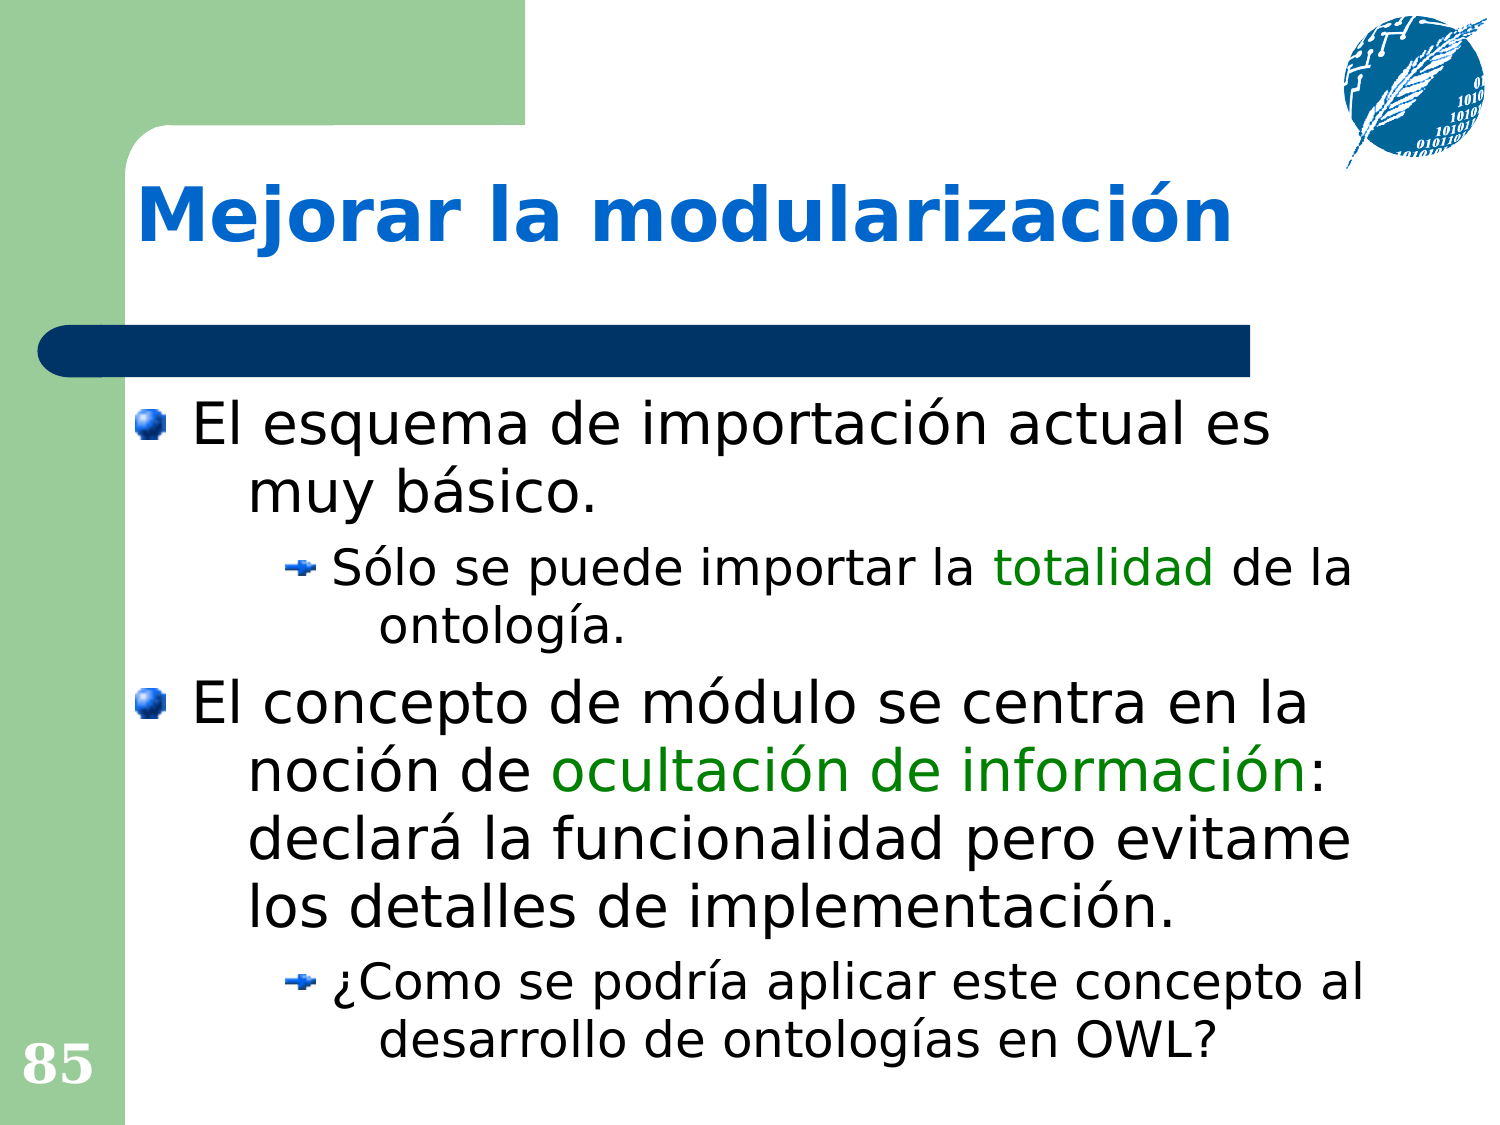

# Mejorar la modularización
El esquema de importación actual es muy básico.
Sólo se puede importar la totalidad de la ontología.
El concepto de módulo se centra en la noción de ocultación de información: declará la funcionalidad pero evitame los detalles de implementación.
¿Como se podría aplicar este concepto al desarrollo de ontologías en OWL?
85